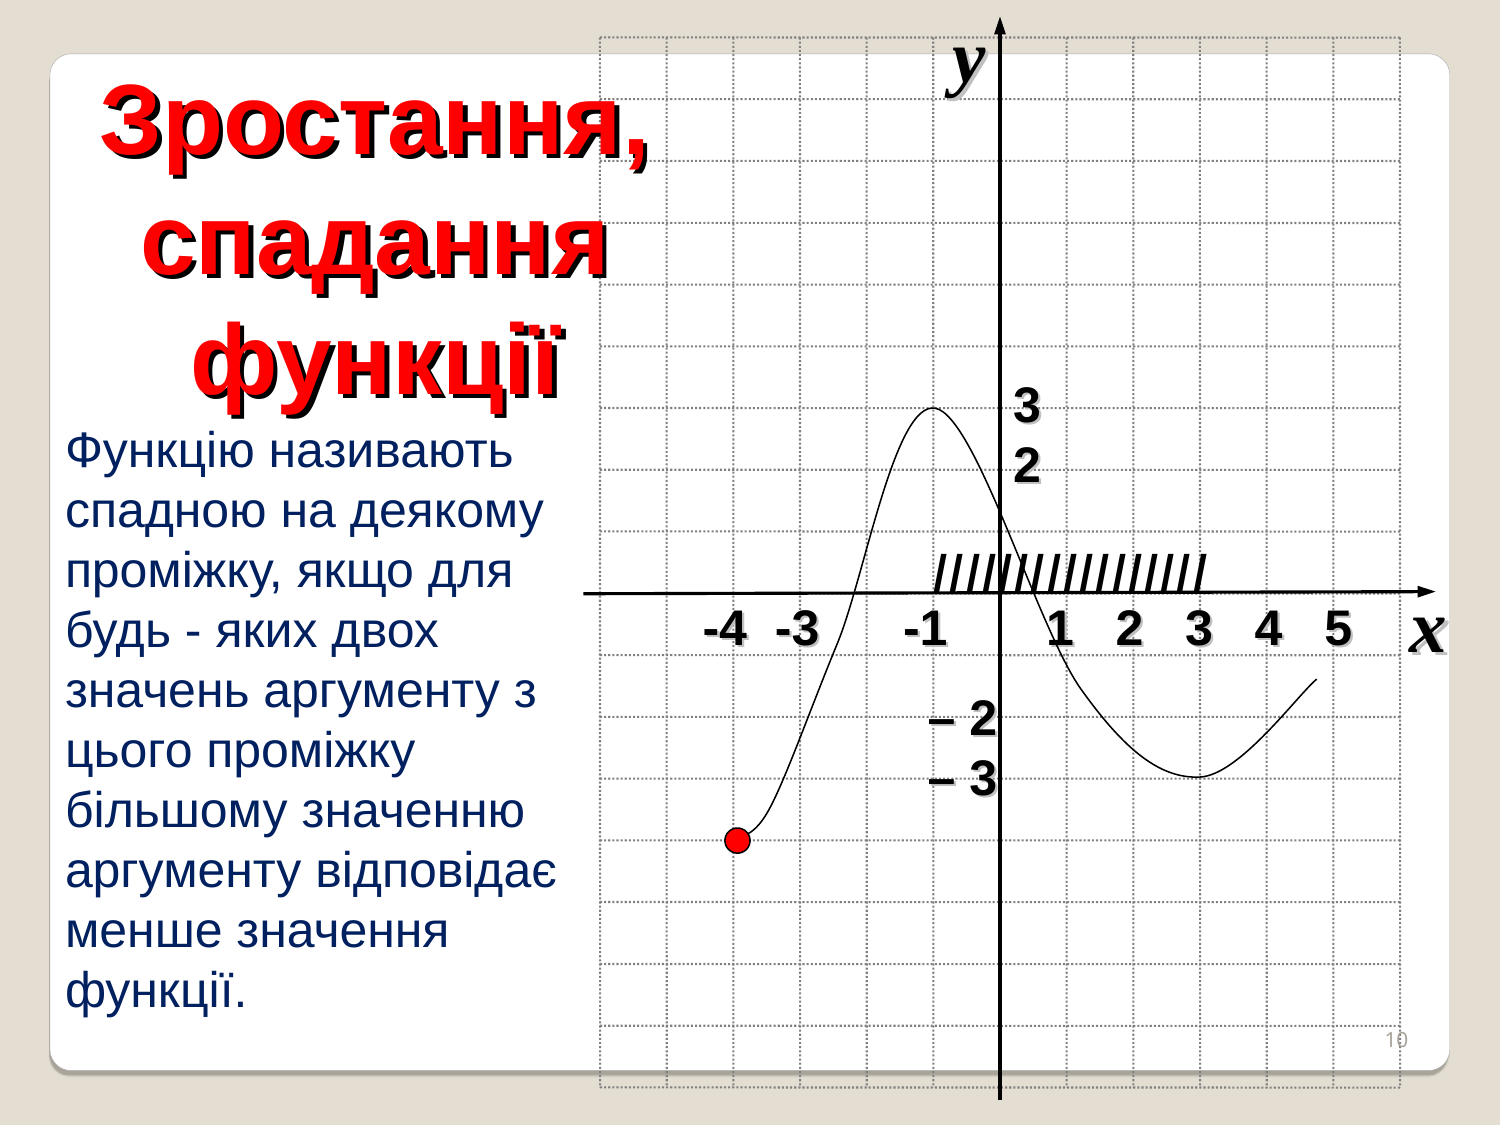

y
Зростання,
спадання функції
3
2
Функцію називають спадною на деякому проміжку, якщо для будь - яких двох значень аргументу з цього проміжку більшому значенню аргументу відповідає менше значення функції.
IIIIIIIIIIIIIIIII
x
-4 -3 -1 1 2 3 4 5
– 2
– 3